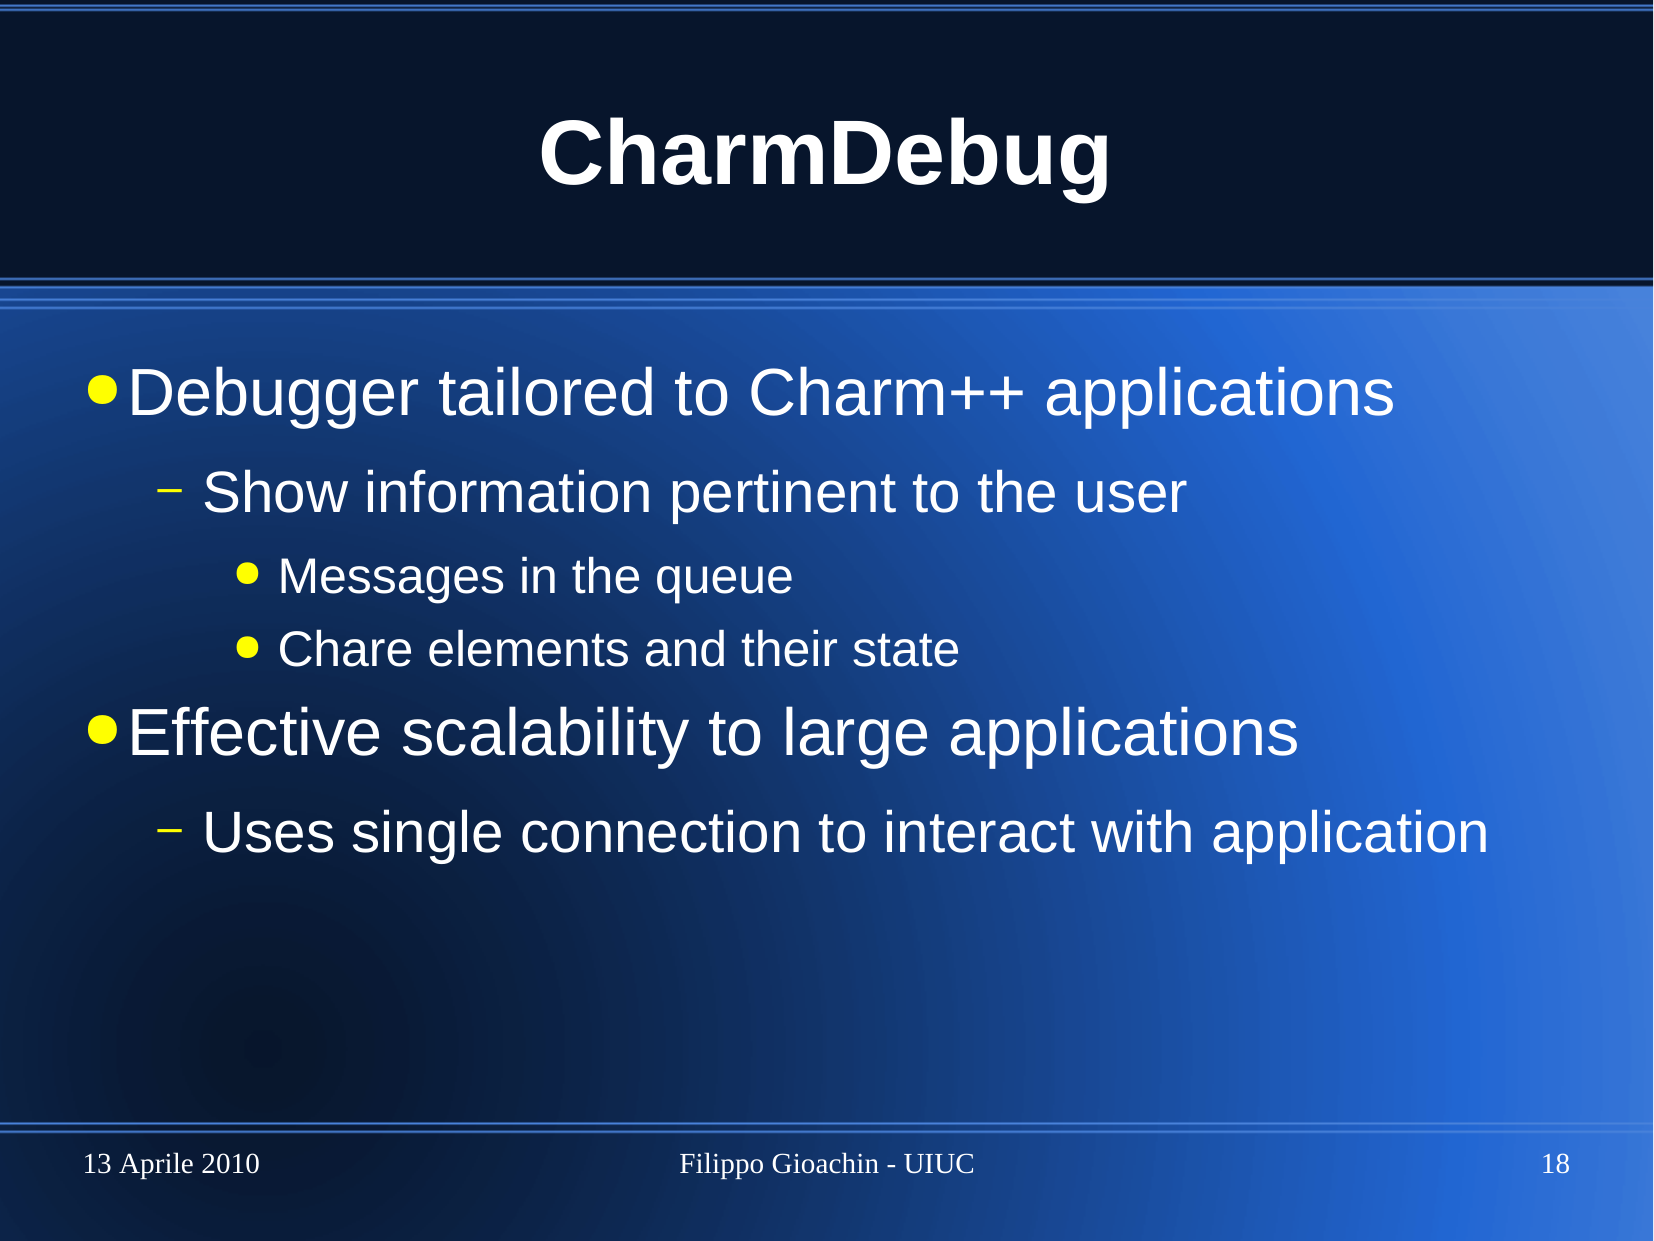

# CharmDebug
Debugger tailored to Charm++ applications
Show information pertinent to the user
Messages in the queue
Chare elements and their state
Effective scalability to large applications
Uses single connection to interact with application
13 Aprile 2010
Filippo Gioachin - UIUC
18